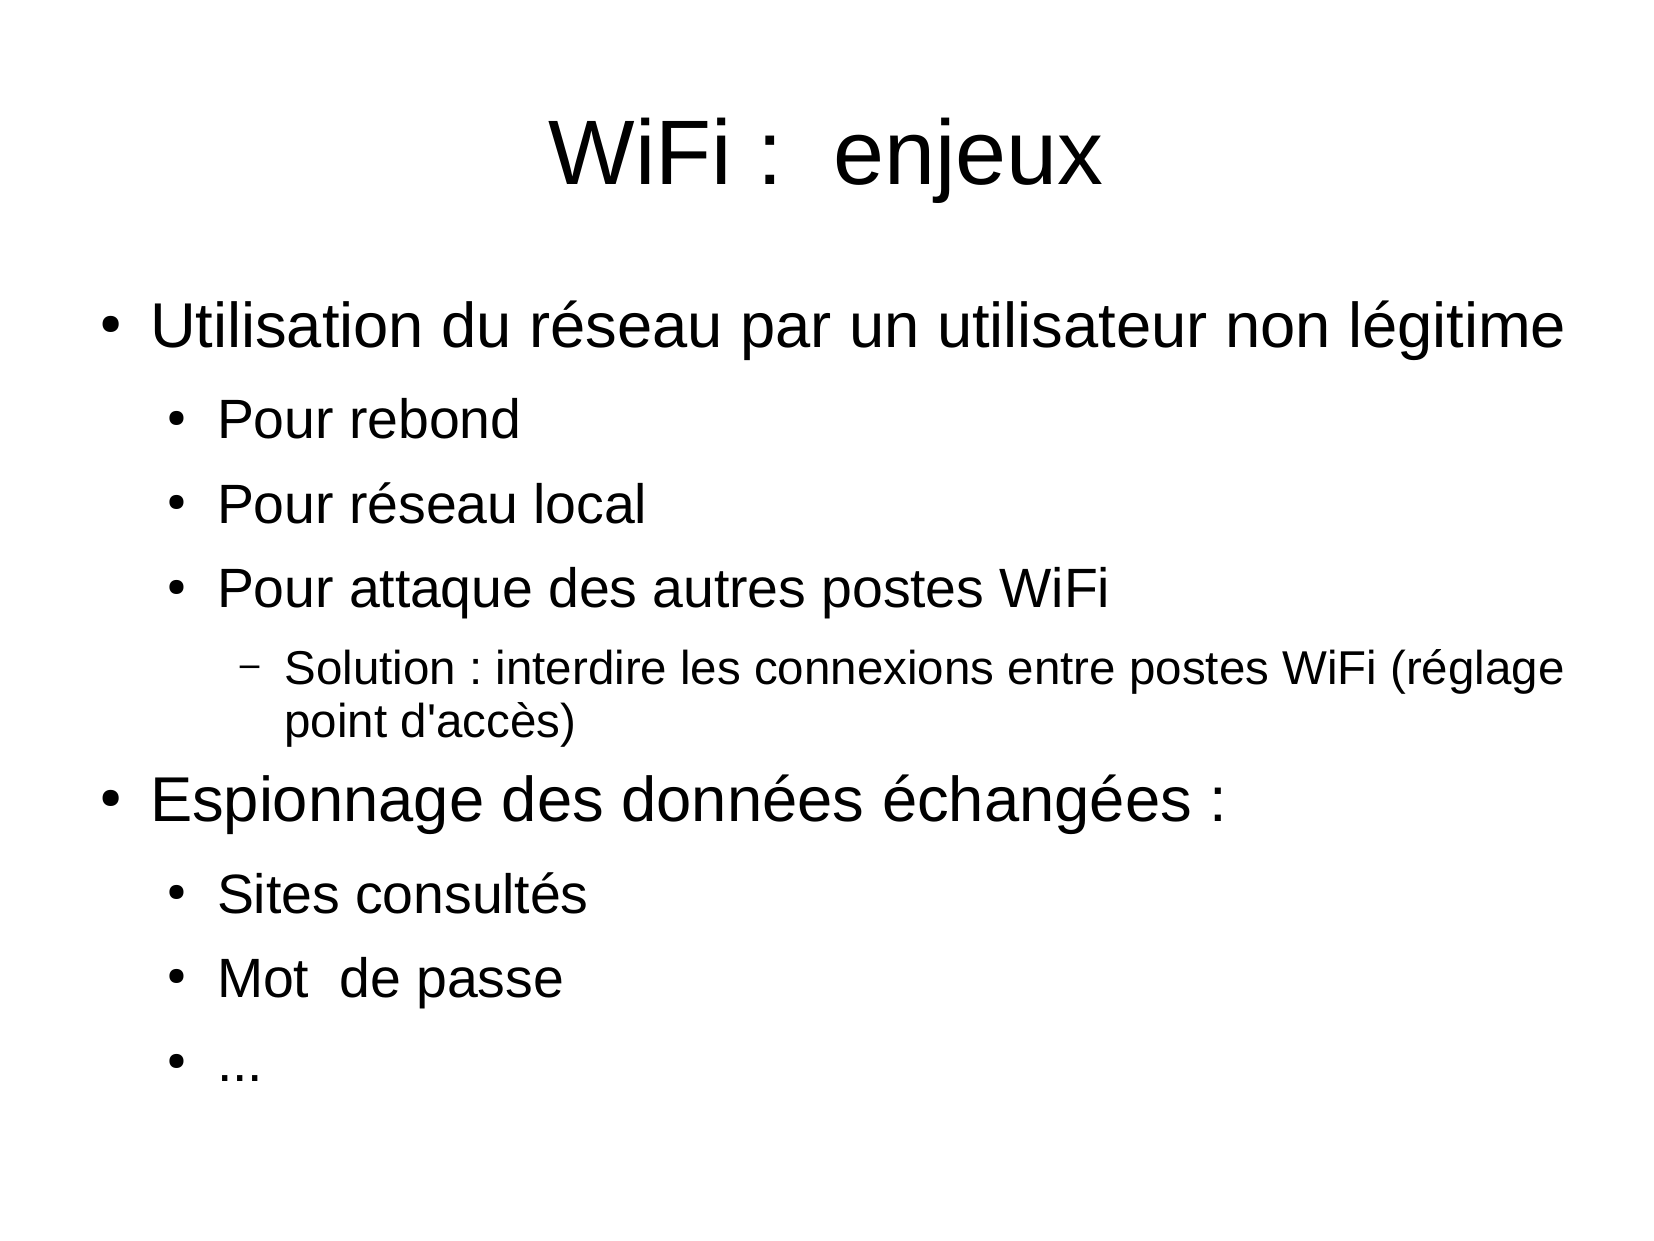

# WiFi : enjeux
Utilisation du réseau par un utilisateur non légitime
Pour rebond
Pour réseau local
Pour attaque des autres postes WiFi
Solution : interdire les connexions entre postes WiFi (réglage point d'accès)
Espionnage des données échangées :
Sites consultés
Mot de passe
...